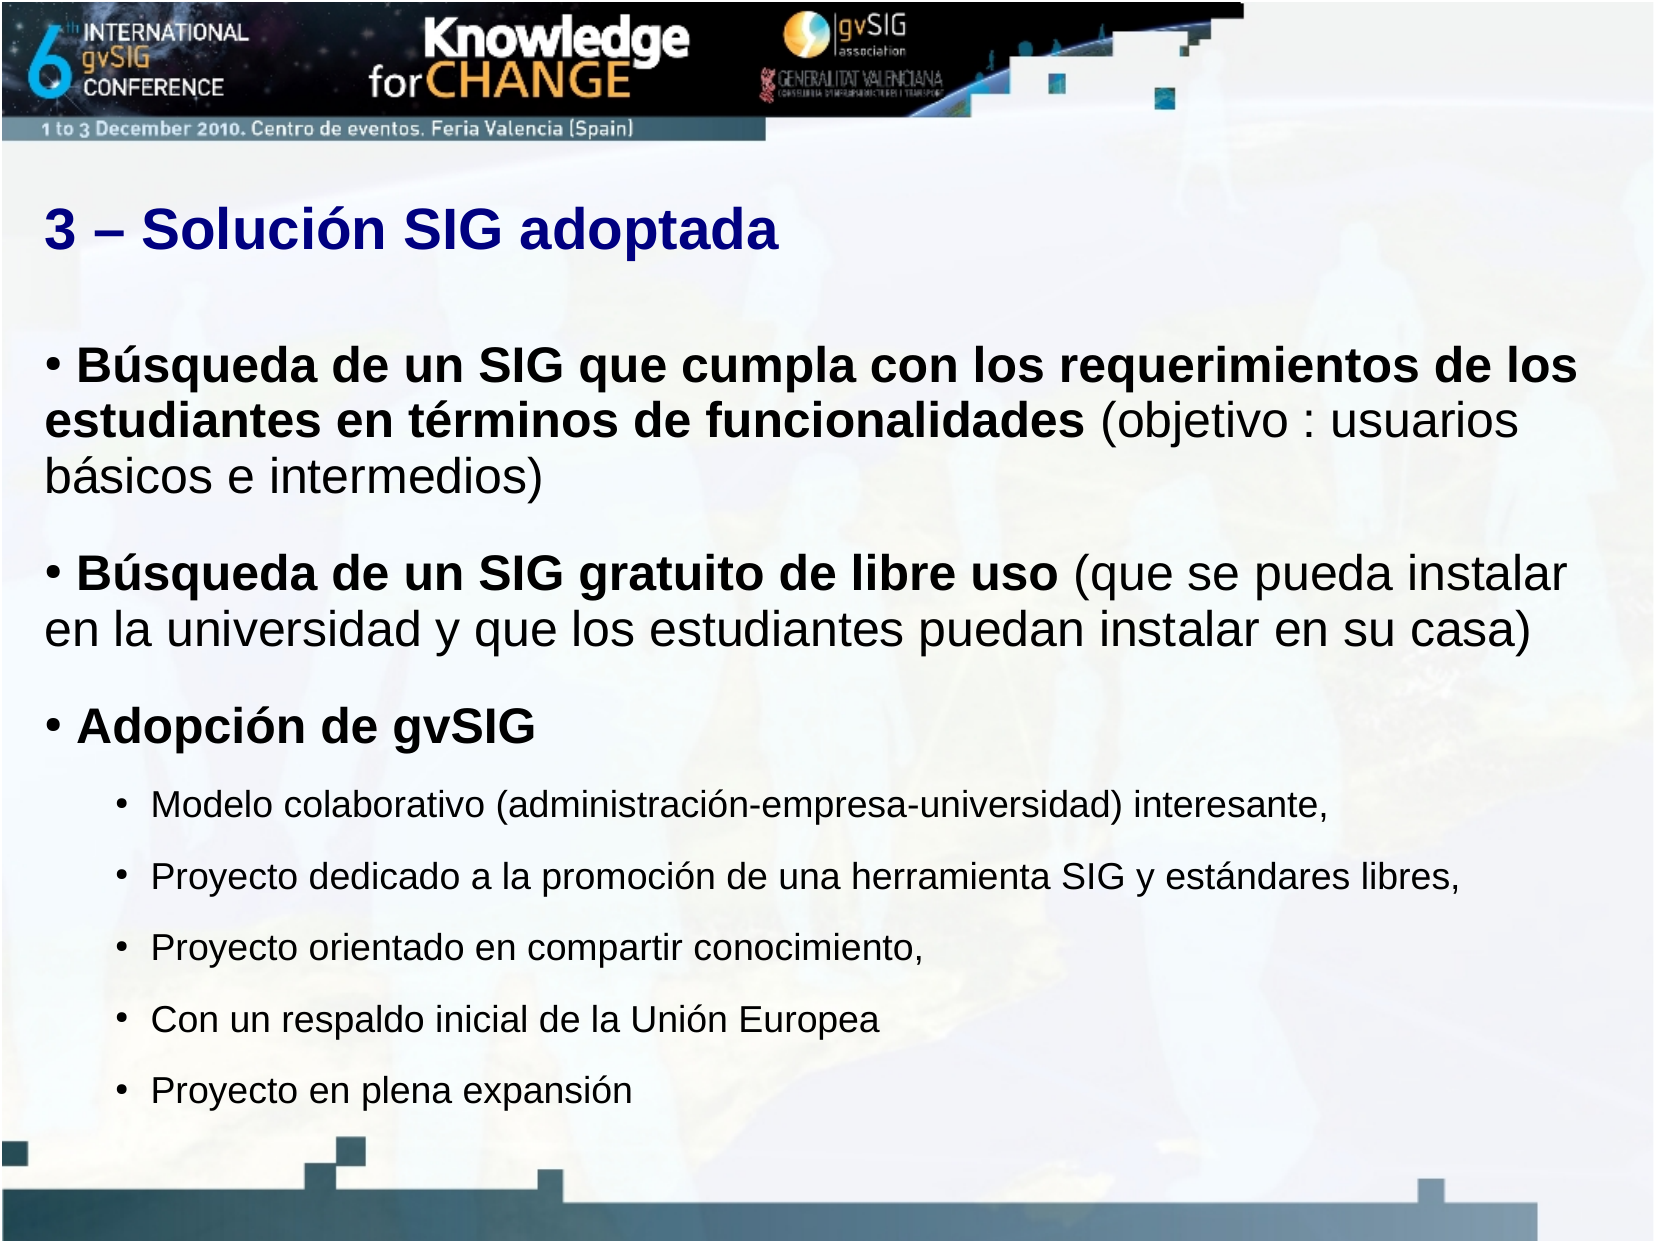

3 – Solución SIG adoptada
 Búsqueda de un SIG que cumpla con los requerimientos de los estudiantes en términos de funcionalidades (objetivo : usuarios básicos e intermedios)
 Búsqueda de un SIG gratuito de libre uso (que se pueda instalar en la universidad y que los estudiantes puedan instalar en su casa)
 Adopción de gvSIG
Modelo colaborativo (administración-empresa-universidad) interesante,
Proyecto dedicado a la promoción de una herramienta SIG y estándares libres,
Proyecto orientado en compartir conocimiento,
Con un respaldo inicial de la Unión Europea
Proyecto en plena expansión